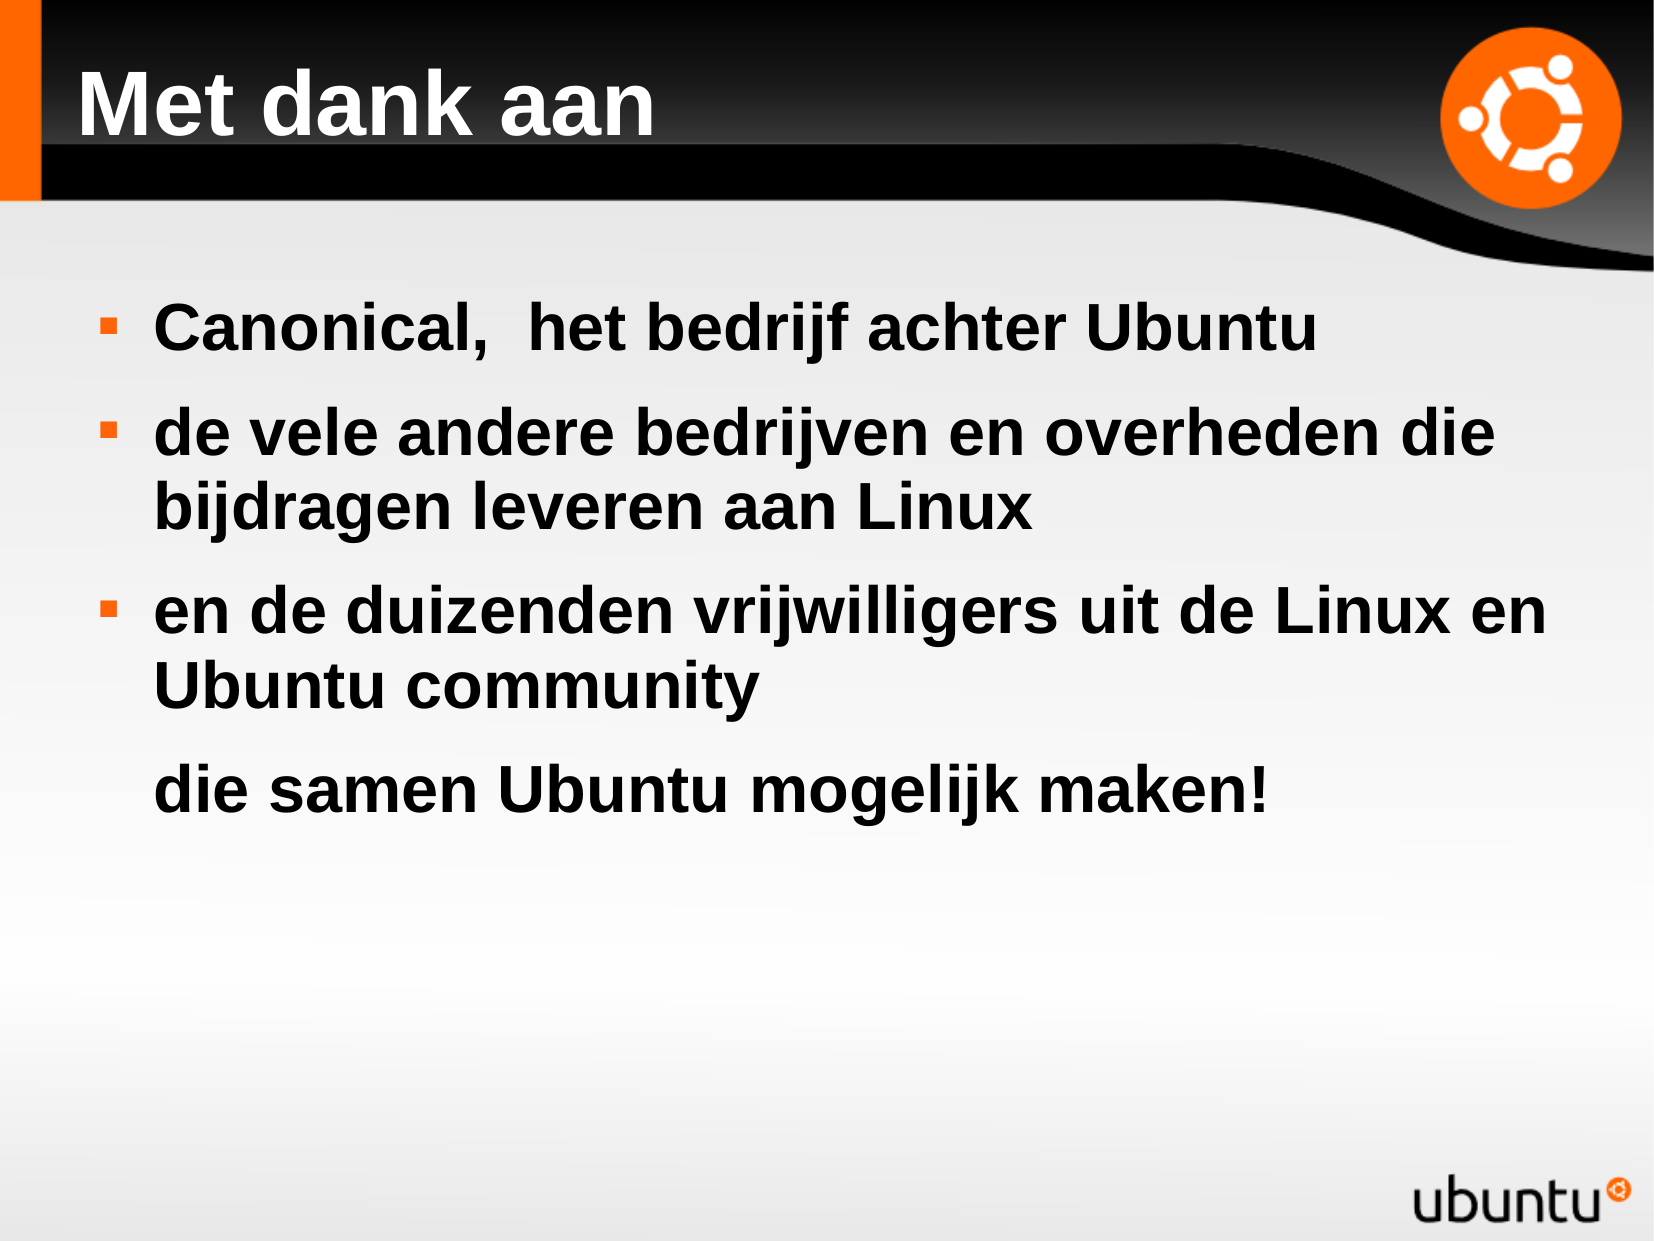

# Met dank aan
Canonical, het bedrijf achter Ubuntu
de vele andere bedrijven en overheden die bijdragen leveren aan Linux
en de duizenden vrijwilligers uit de Linux en Ubuntu community
die samen Ubuntu mogelijk maken!